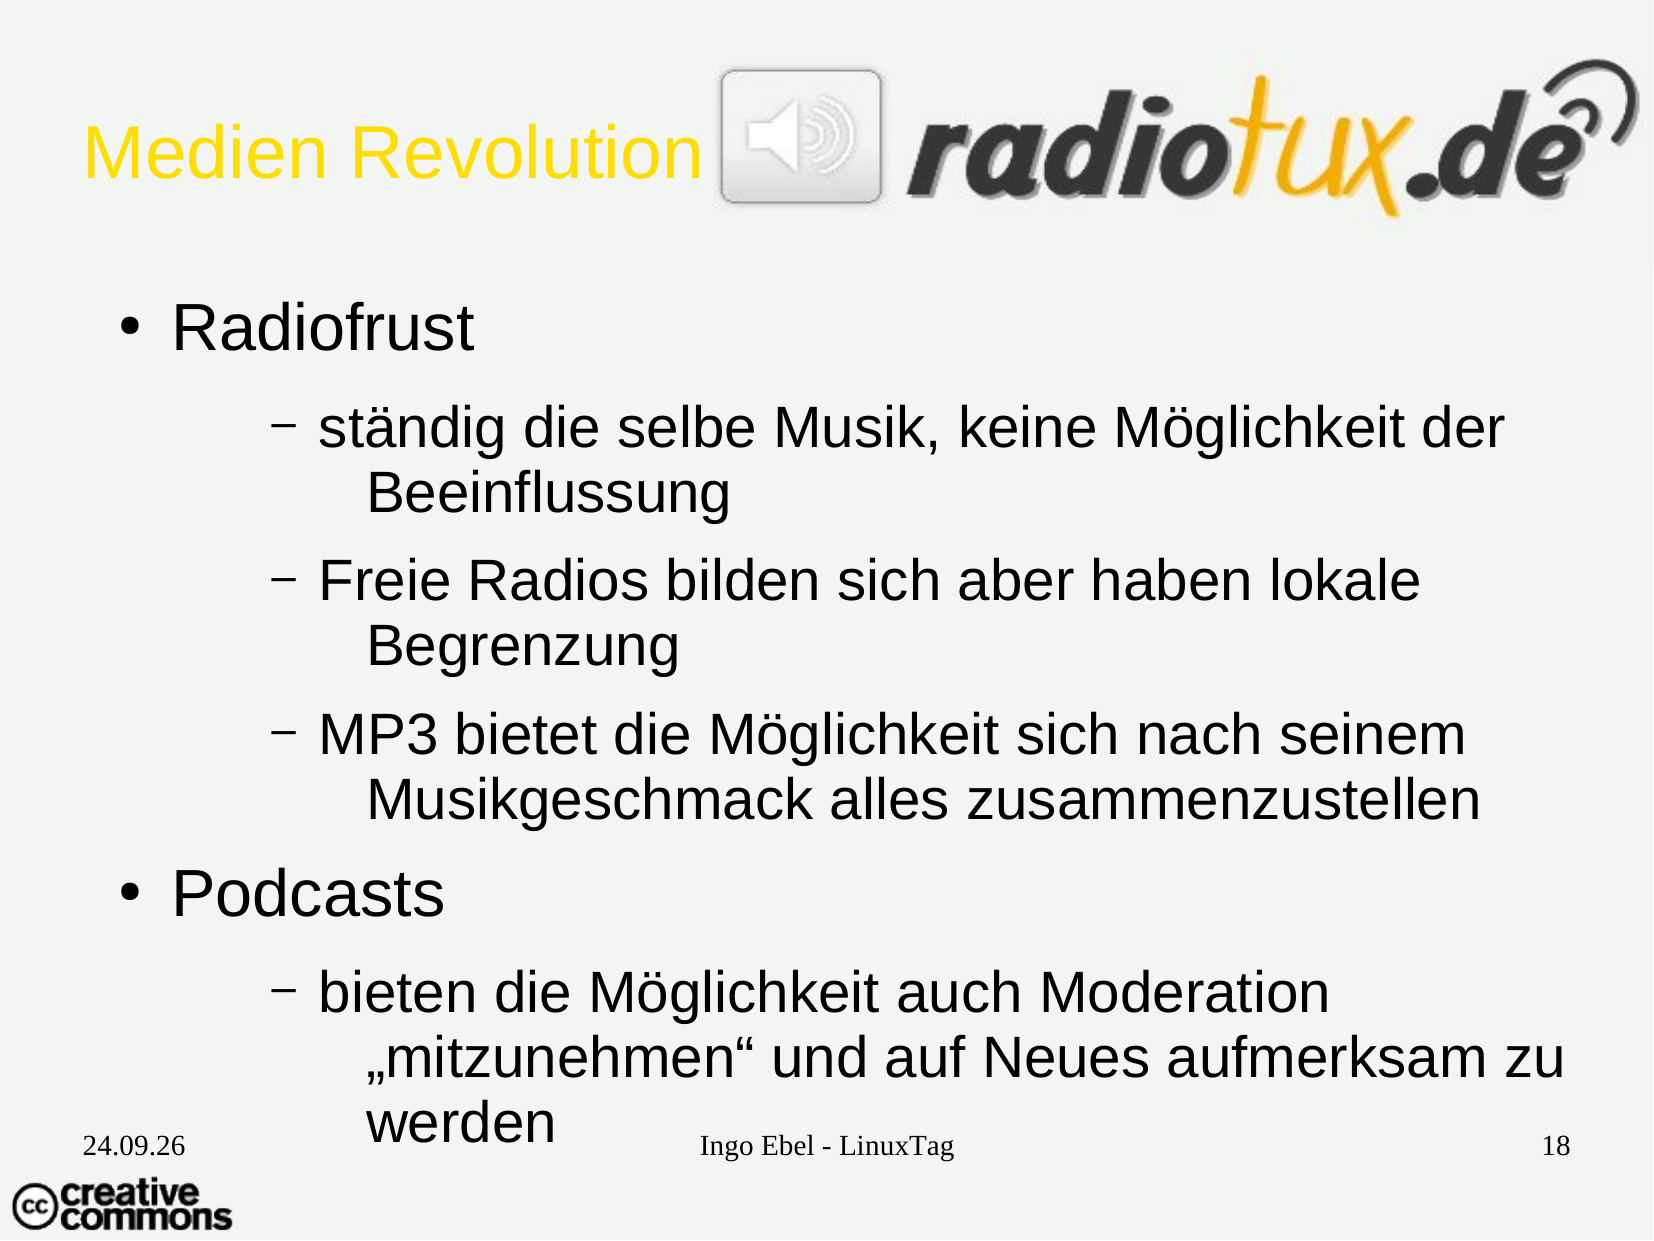

# Medien Revolution
Radiofrust
ständig die selbe Musik, keine Möglichkeit der Beeinflussung
Freie Radios bilden sich aber haben lokale Begrenzung
MP3 bietet die Möglichkeit sich nach seinem Musikgeschmack alles zusammenzustellen
Podcasts
bieten die Möglichkeit auch Moderation „mitzunehmen“ und auf Neues aufmerksam zu werden
Ingo Ebel - LinuxTag
18